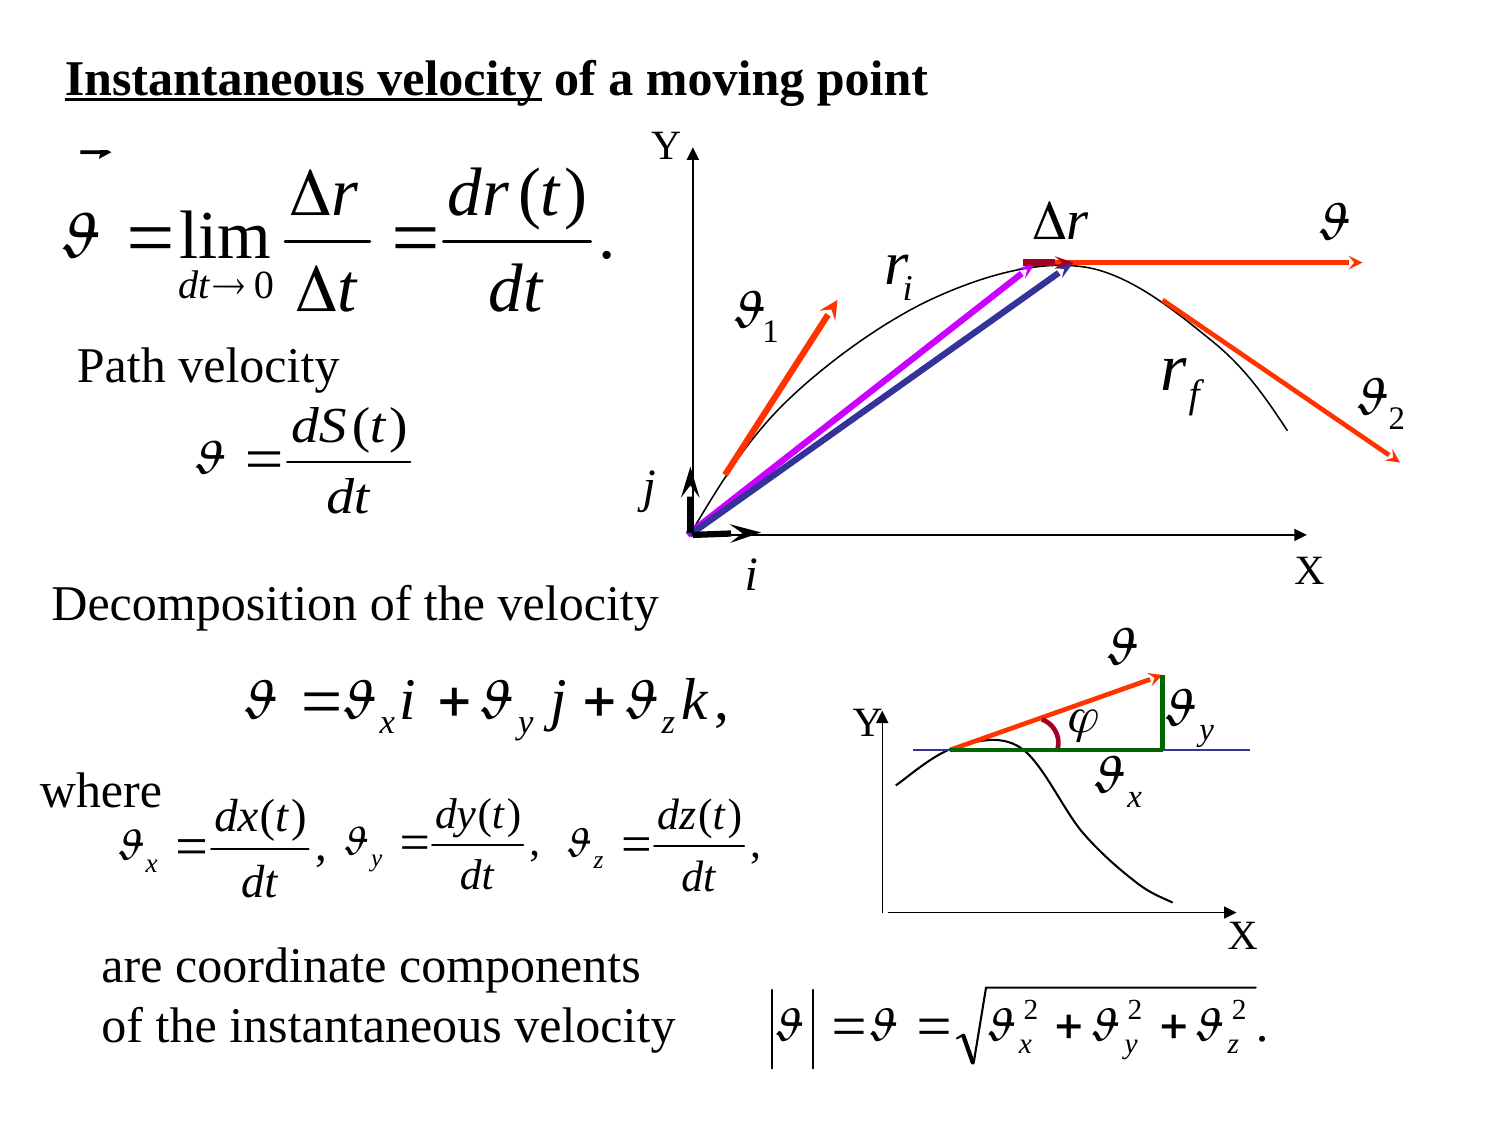

Instantaneous velocity of a moving point
Y
X
Path velocity
Decomposition of the velocity

Y
X
where
are coordinate components
of the instantaneous velocity